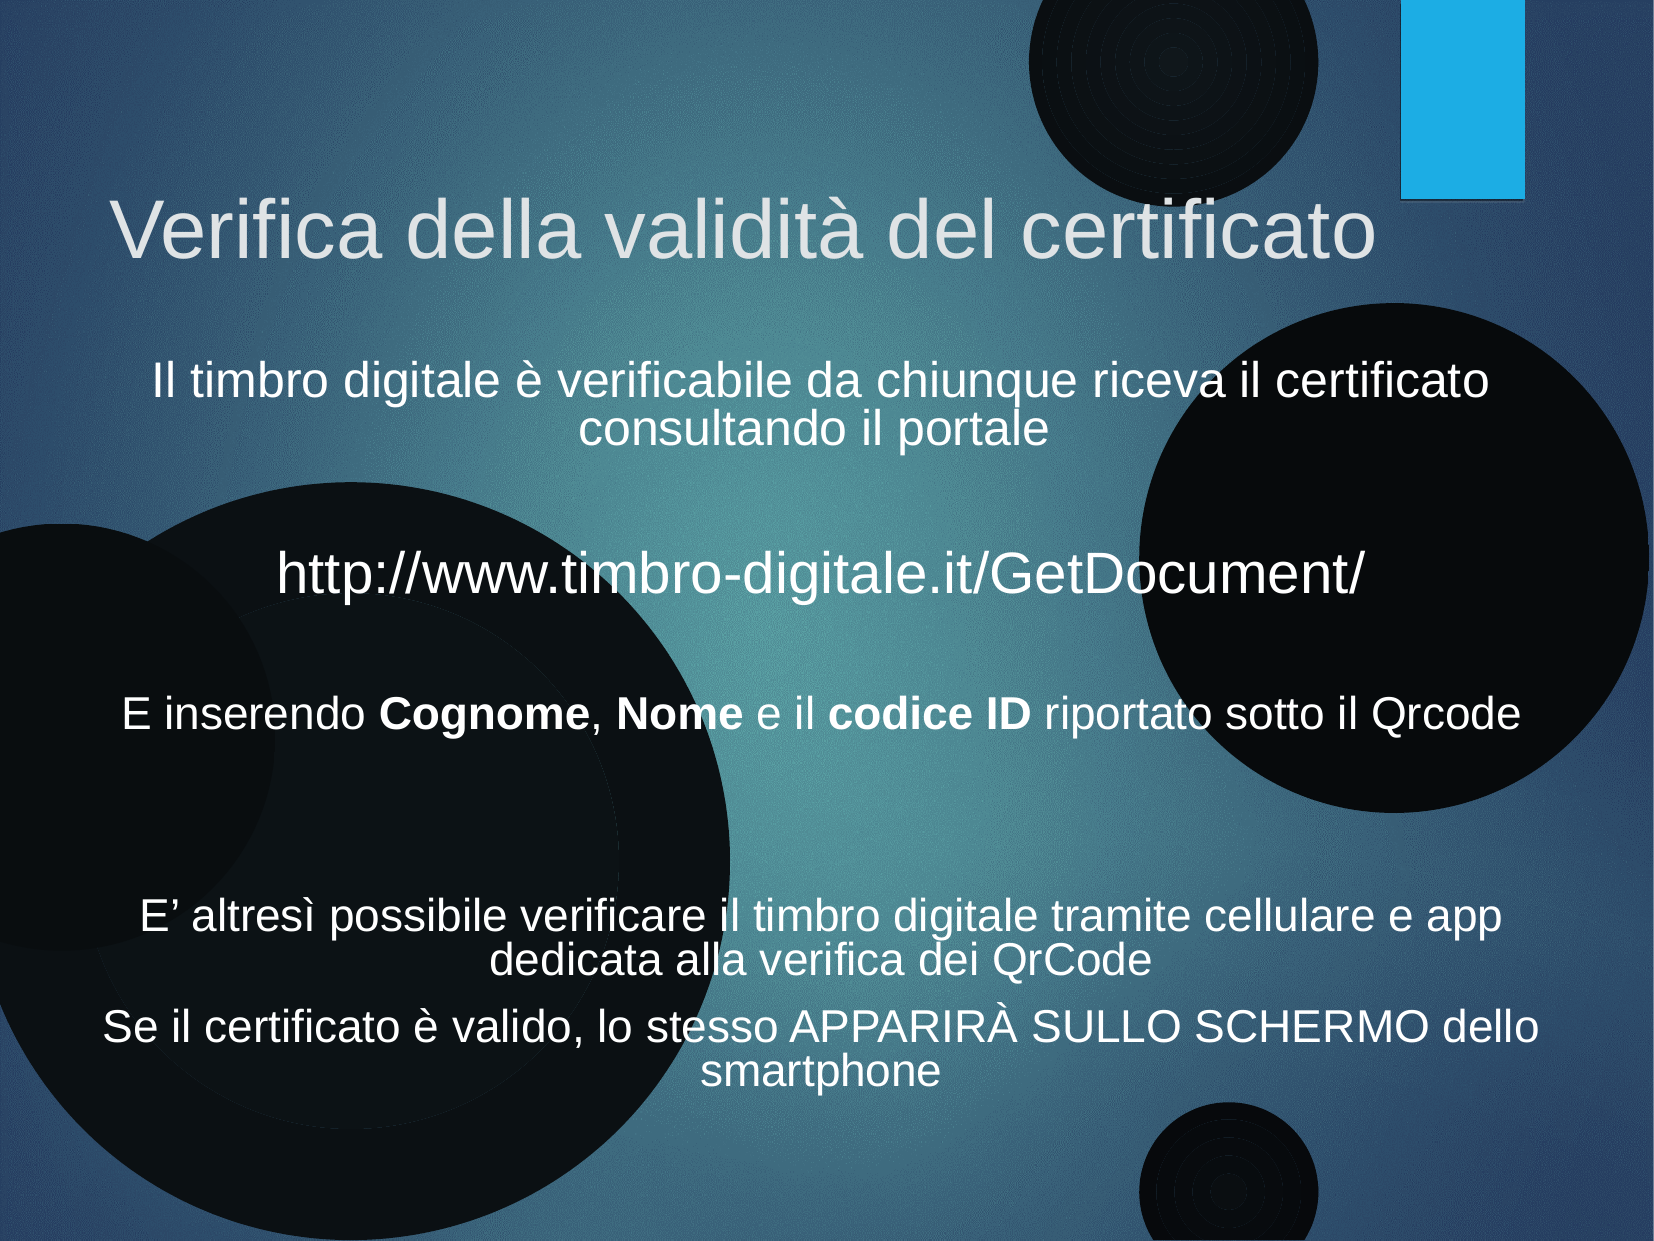

# Verifica della validità del certificato
Il timbro digitale è verificabile da chiunque riceva il certificato consultando il portale
http://www.timbro-digitale.it/GetDocument/
E inserendo Cognome, Nome e il codice ID riportato sotto il Qrcode
E’ altresì possibile verificare il timbro digitale tramite cellulare e app dedicata alla verifica dei QrCode
Se il certificato è valido, lo stesso APPARIRÀ SULLO SCHERMO dello smartphone